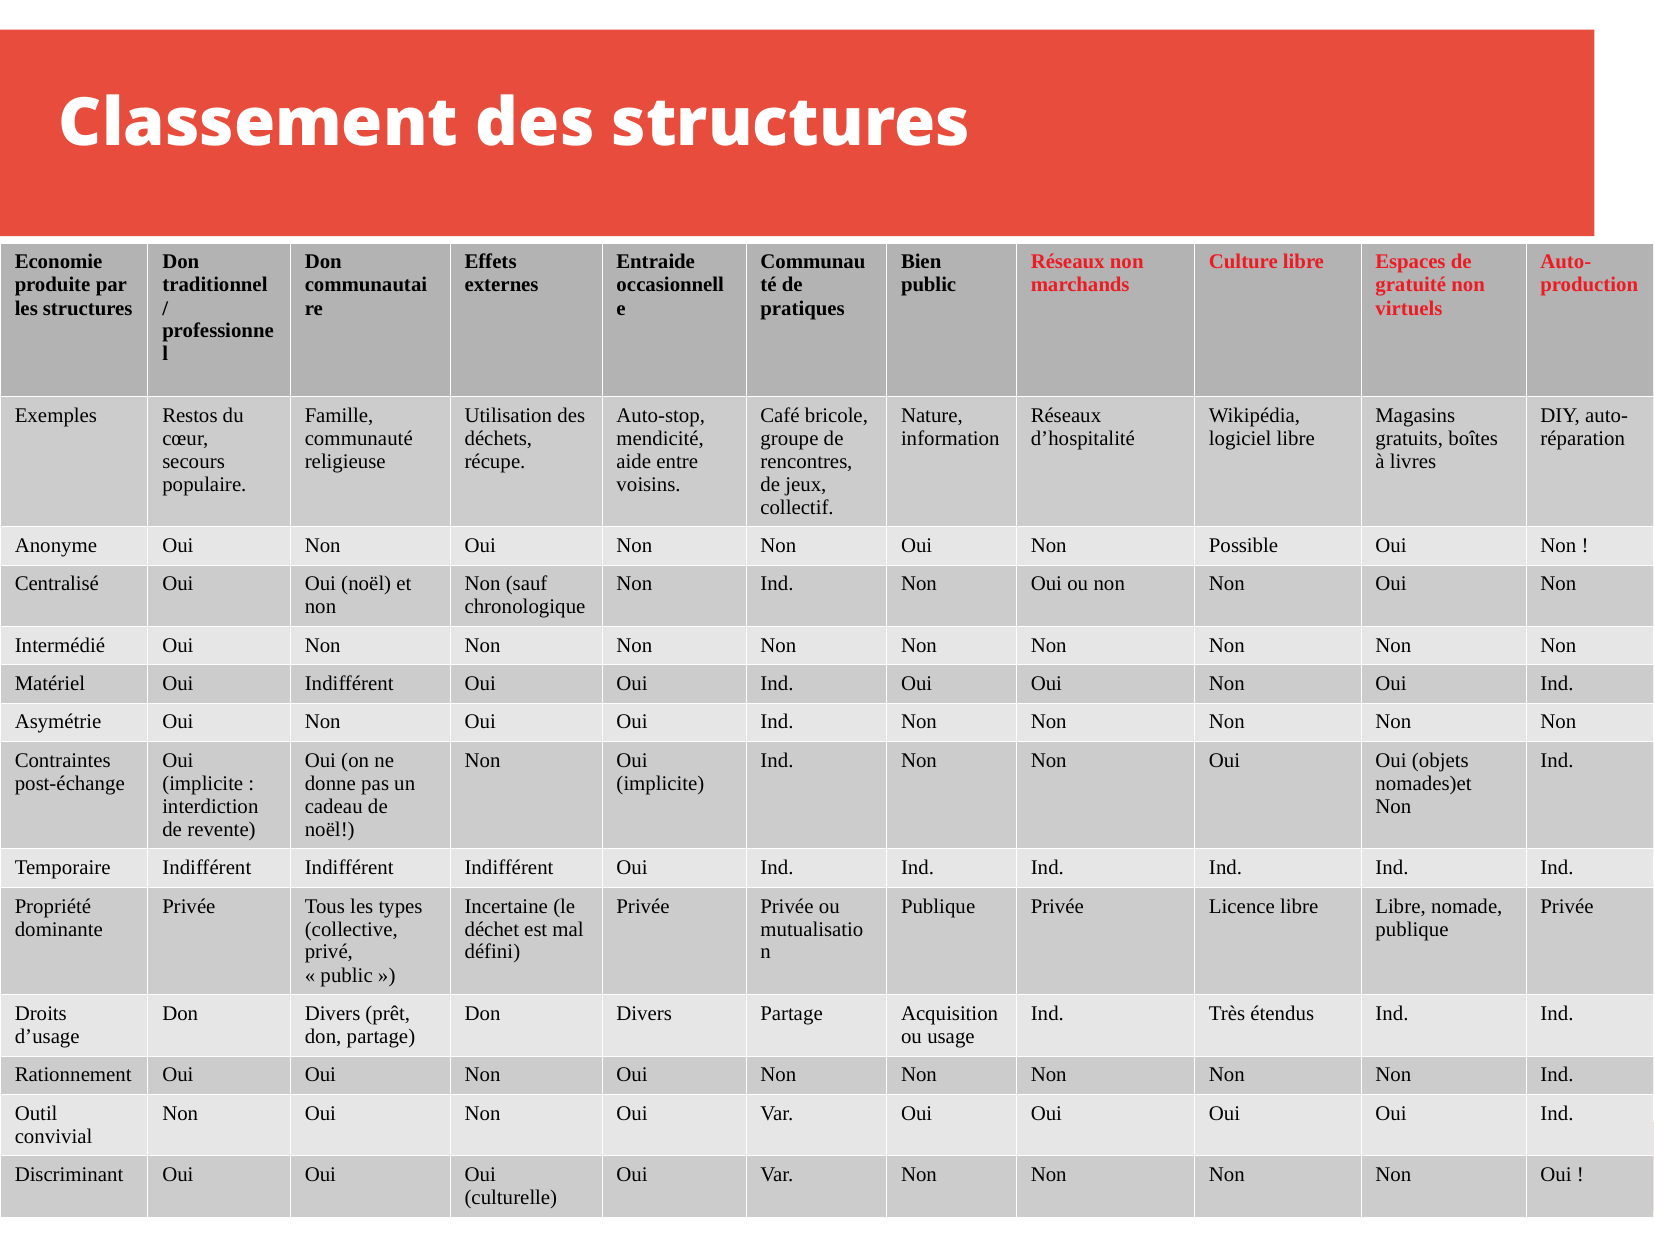

# Classement des structures
| Economie produite par les structures | Don traditionnel / professionnel | Don communautaire | Effets externes | Entraide occasionnelle | Communauté de pratiques | Bien public | Réseaux non marchands | Culture libre | Espaces de gratuité non virtuels | Auto-production |
| --- | --- | --- | --- | --- | --- | --- | --- | --- | --- | --- |
| Exemples | Restos du cœur, secours populaire. | Famille, communauté religieuse | Utilisation des déchets, récupe. | Auto-stop, mendicité, aide entre voisins. | Café bricole, groupe de rencontres, de jeux, collectif. | Nature, information | Réseaux d’hospitalité | Wikipédia, logiciel libre | Magasins gratuits, boîtes à livres | DIY, auto-réparation |
| Anonyme | Oui | Non | Oui | Non | Non | Oui | Non | Possible | Oui | Non ! |
| Centralisé | Oui | Oui (noël) et non | Non (sauf chronologique | Non | Ind. | Non | Oui ou non | Non | Oui | Non |
| Intermédié | Oui | Non | Non | Non | Non | Non | Non | Non | Non | Non |
| Matériel | Oui | Indifférent | Oui | Oui | Ind. | Oui | Oui | Non | Oui | Ind. |
| Asymétrie | Oui | Non | Oui | Oui | Ind. | Non | Non | Non | Non | Non |
| Contraintes post-échange | Oui (implicite : interdiction de revente) | Oui (on ne donne pas un cadeau de noël!) | Non | Oui (implicite) | Ind. | Non | Non | Oui | Oui (objets nomades)et Non | Ind. |
| Temporaire | Indifférent | Indifférent | Indifférent | Oui | Ind. | Ind. | Ind. | Ind. | Ind. | Ind. |
| Propriété dominante | Privée | Tous les types (collective, privé, « public ») | Incertaine (le déchet est mal défini) | Privée | Privée ou mutualisation | Publique | Privée | Licence libre | Libre, nomade, publique | Privée |
| Droits d’usage | Don | Divers (prêt, don, partage) | Don | Divers | Partage | Acquisition ou usage | Ind. | Très étendus | Ind. | Ind. |
| Rationnement | Oui | Oui | Non | Oui | Non | Non | Non | Non | Non | Ind. |
| Outil convivial | Non | Oui | Non | Oui | Var. | Oui | Oui | Oui | Oui | Ind. |
| Discriminant | Oui | Oui | Oui (culturelle) | Oui | Var. | Non | Non | Non | Non | Oui ! |
34